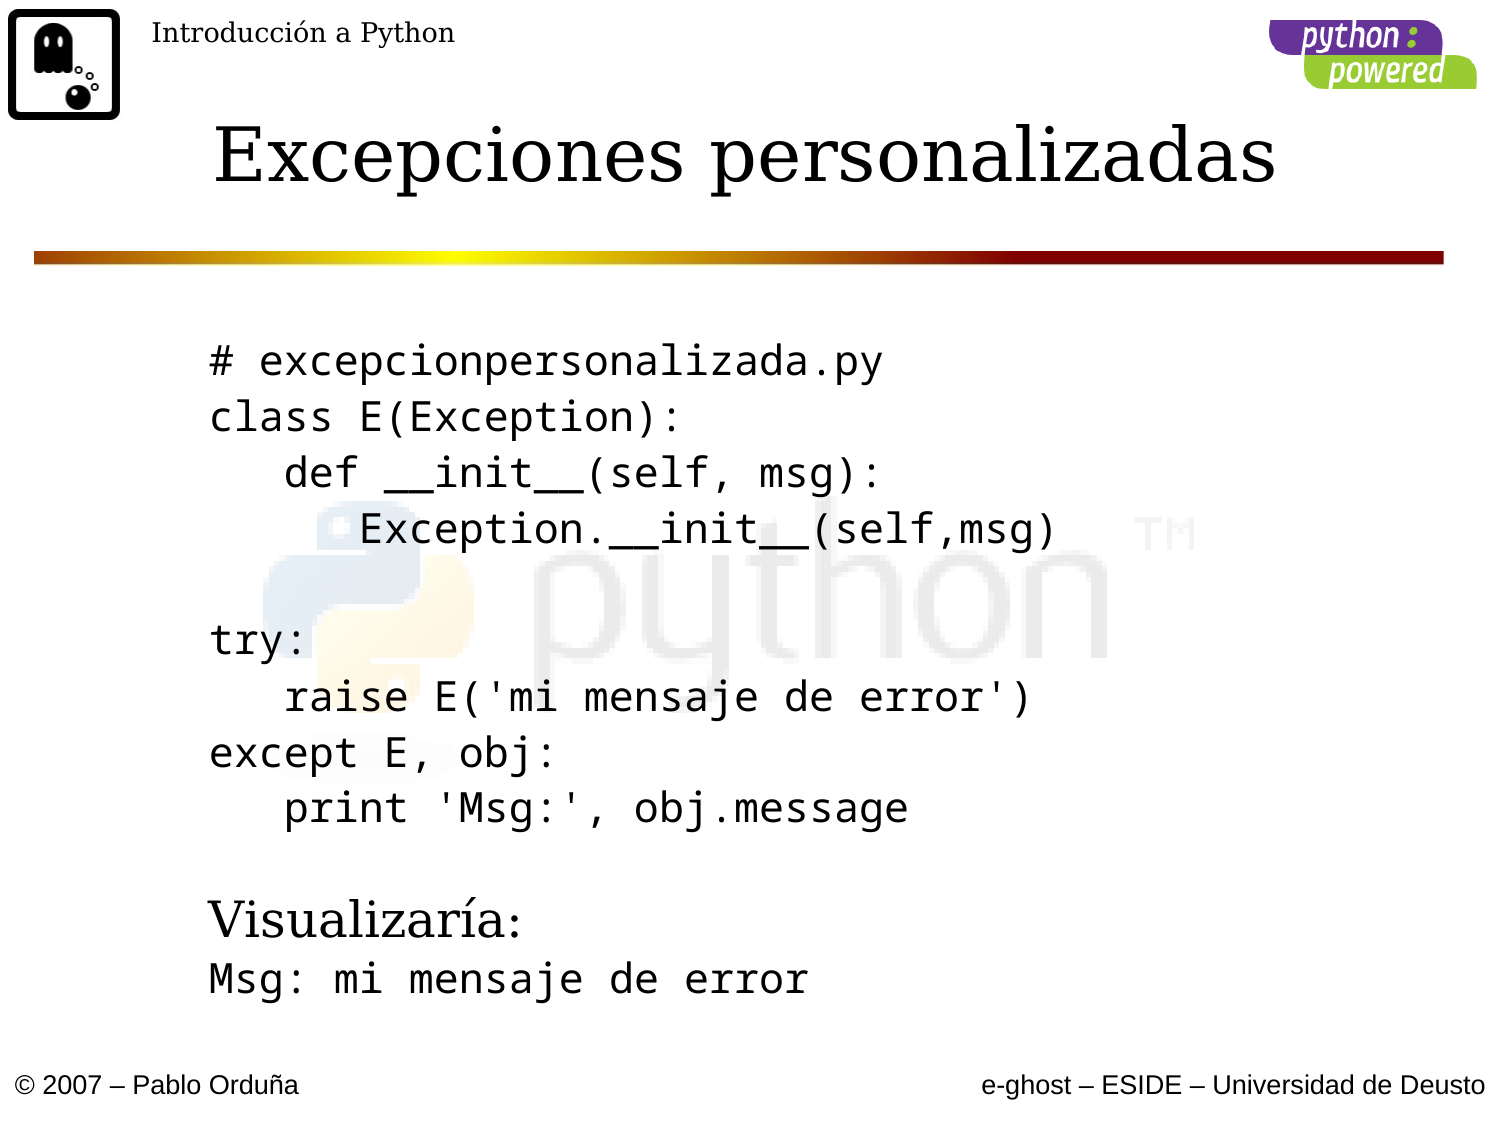

# Excepciones personalizadas
# excepcionpersonalizada.py
class E(Exception):
 def __init__(self, msg):
 Exception.__init__(self,msg)
try:
 raise E('mi mensaje de error')
except E, obj:
 print 'Msg:', obj.message
Visualizaría:
Msg: mi mensaje de error